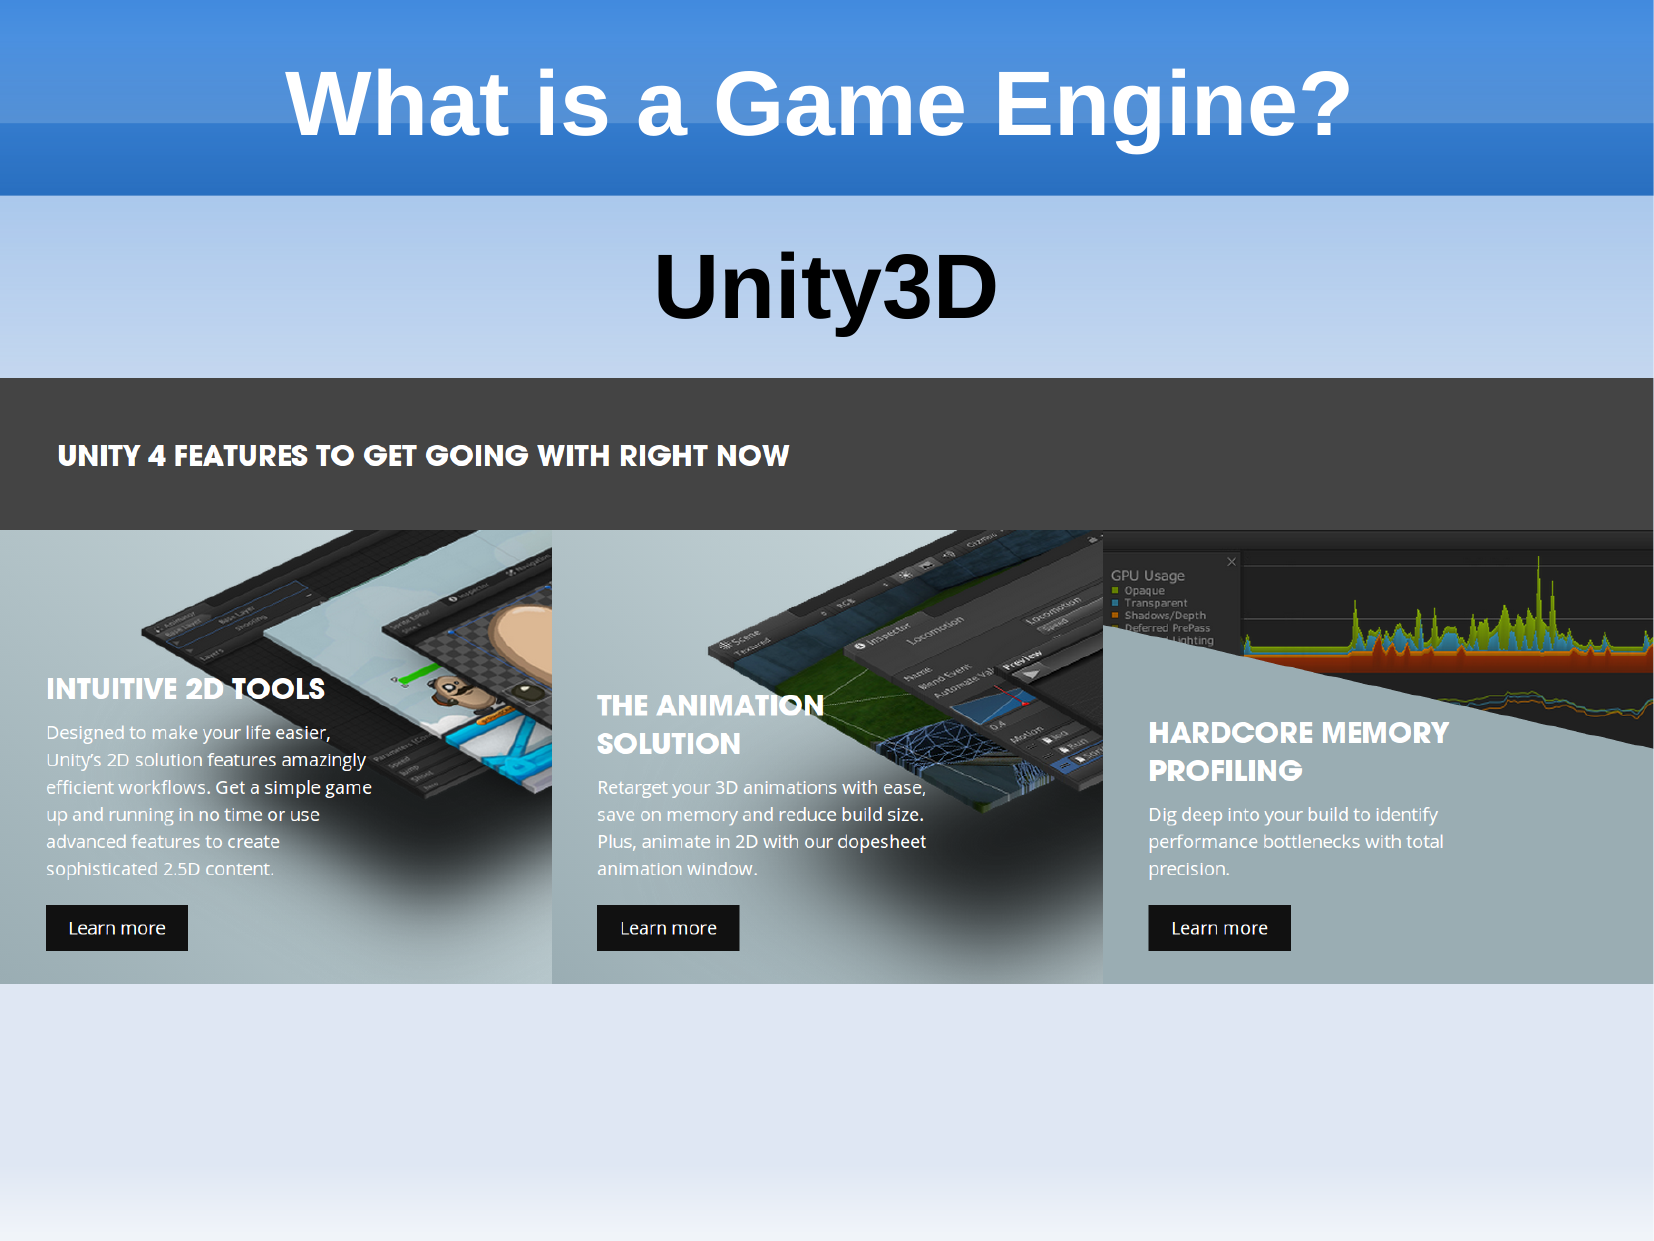

# What is a Game Engine?
Unity3D